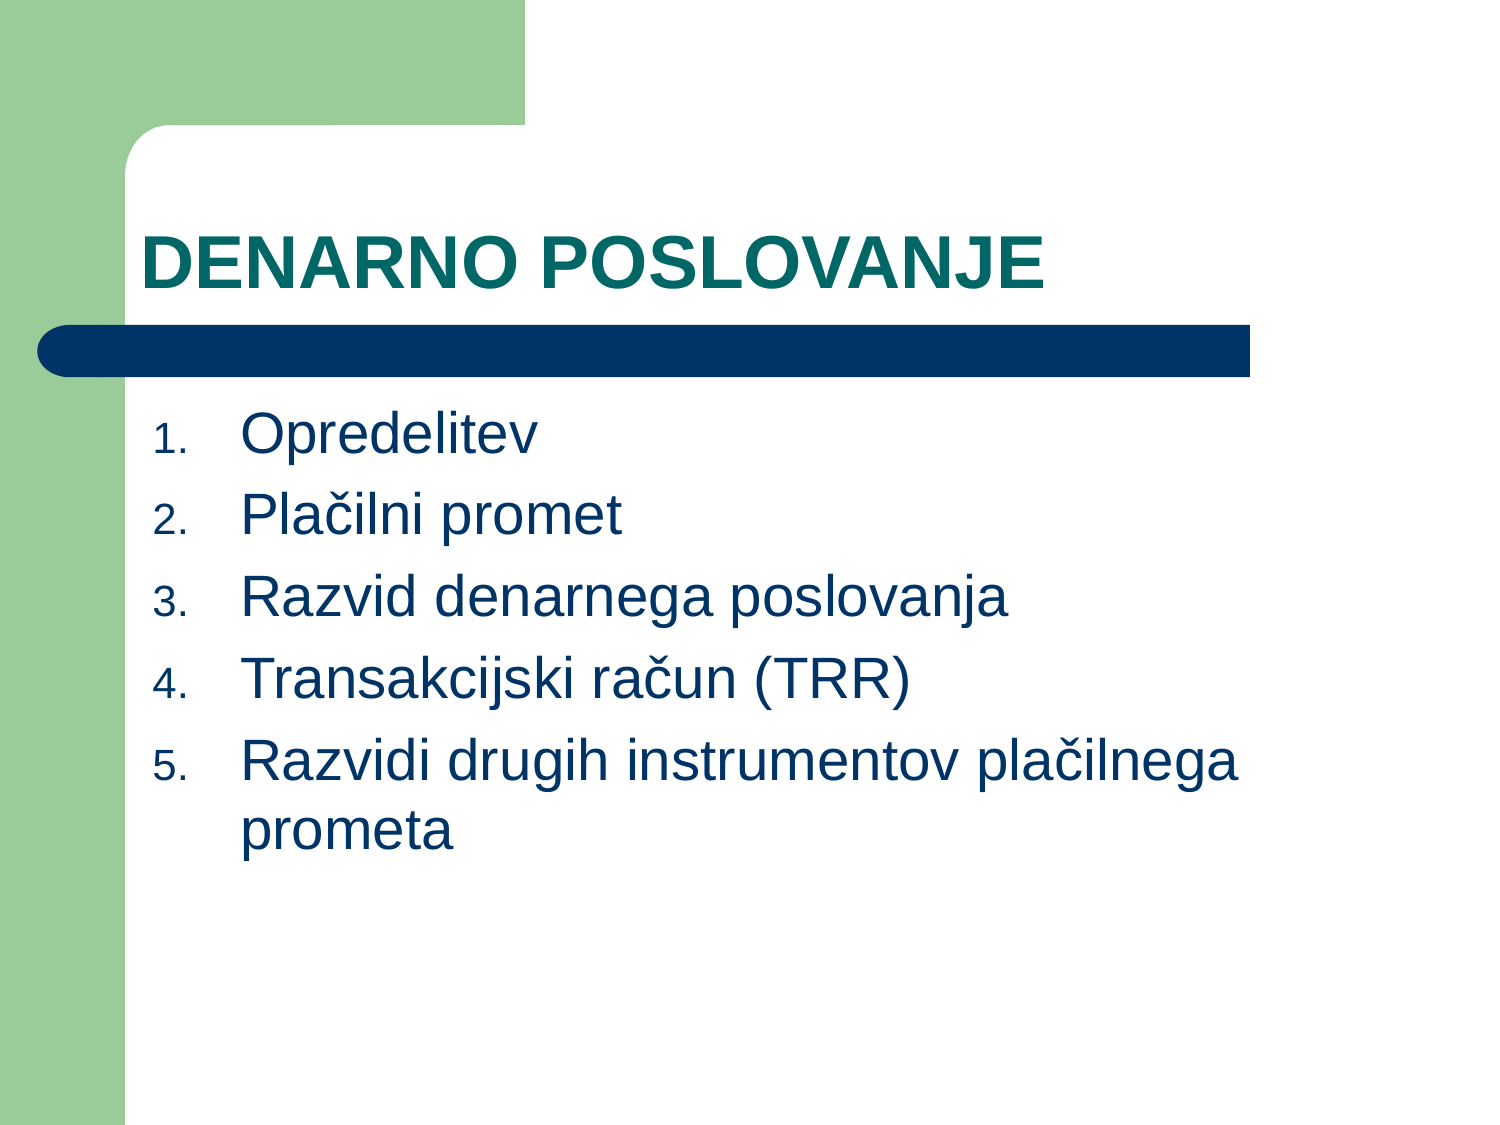

# DENARNO POSLOVANJE
Opredelitev
Plačilni promet
Razvid denarnega poslovanja
Transakcijski račun (TRR)
Razvidi drugih instrumentov plačilnega prometa